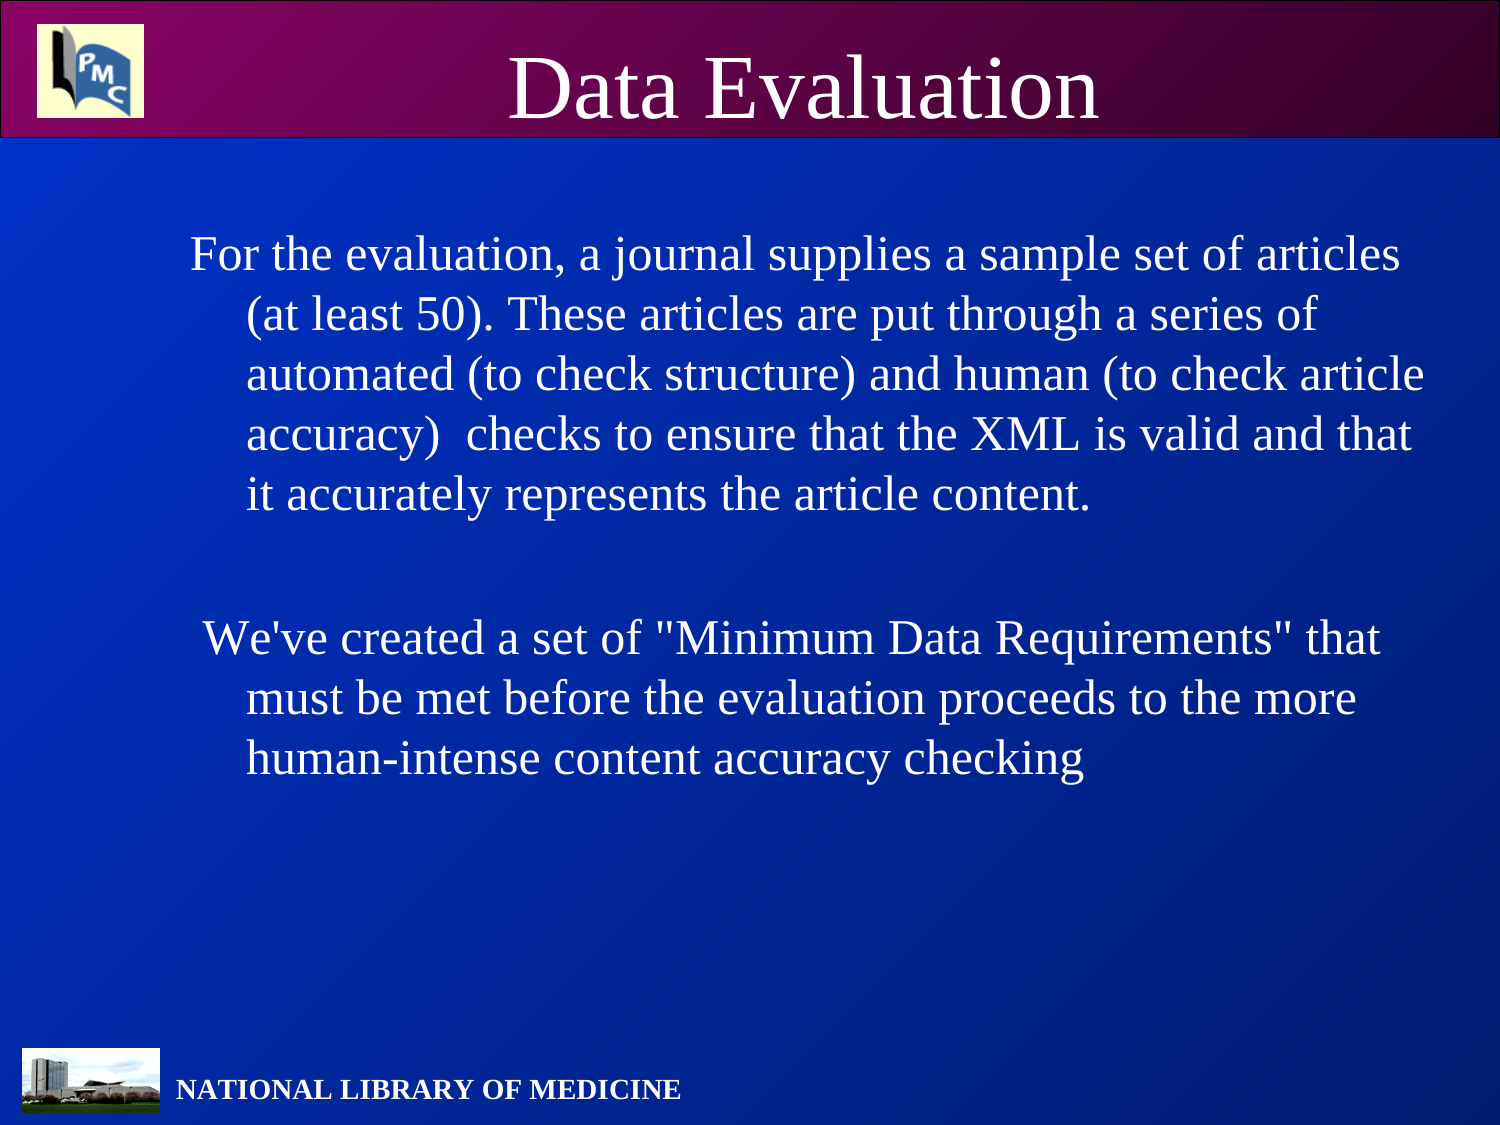

# Data Evaluation
For the evaluation, a journal supplies a sample set of articles (at least 50). These articles are put through a series of automated (to check structure) and human (to check article accuracy) checks to ensure that the XML is valid and that it accurately represents the article content.
 We've created a set of "Minimum Data Requirements" that must be met before the evaluation proceeds to the more human-intense content accuracy checking